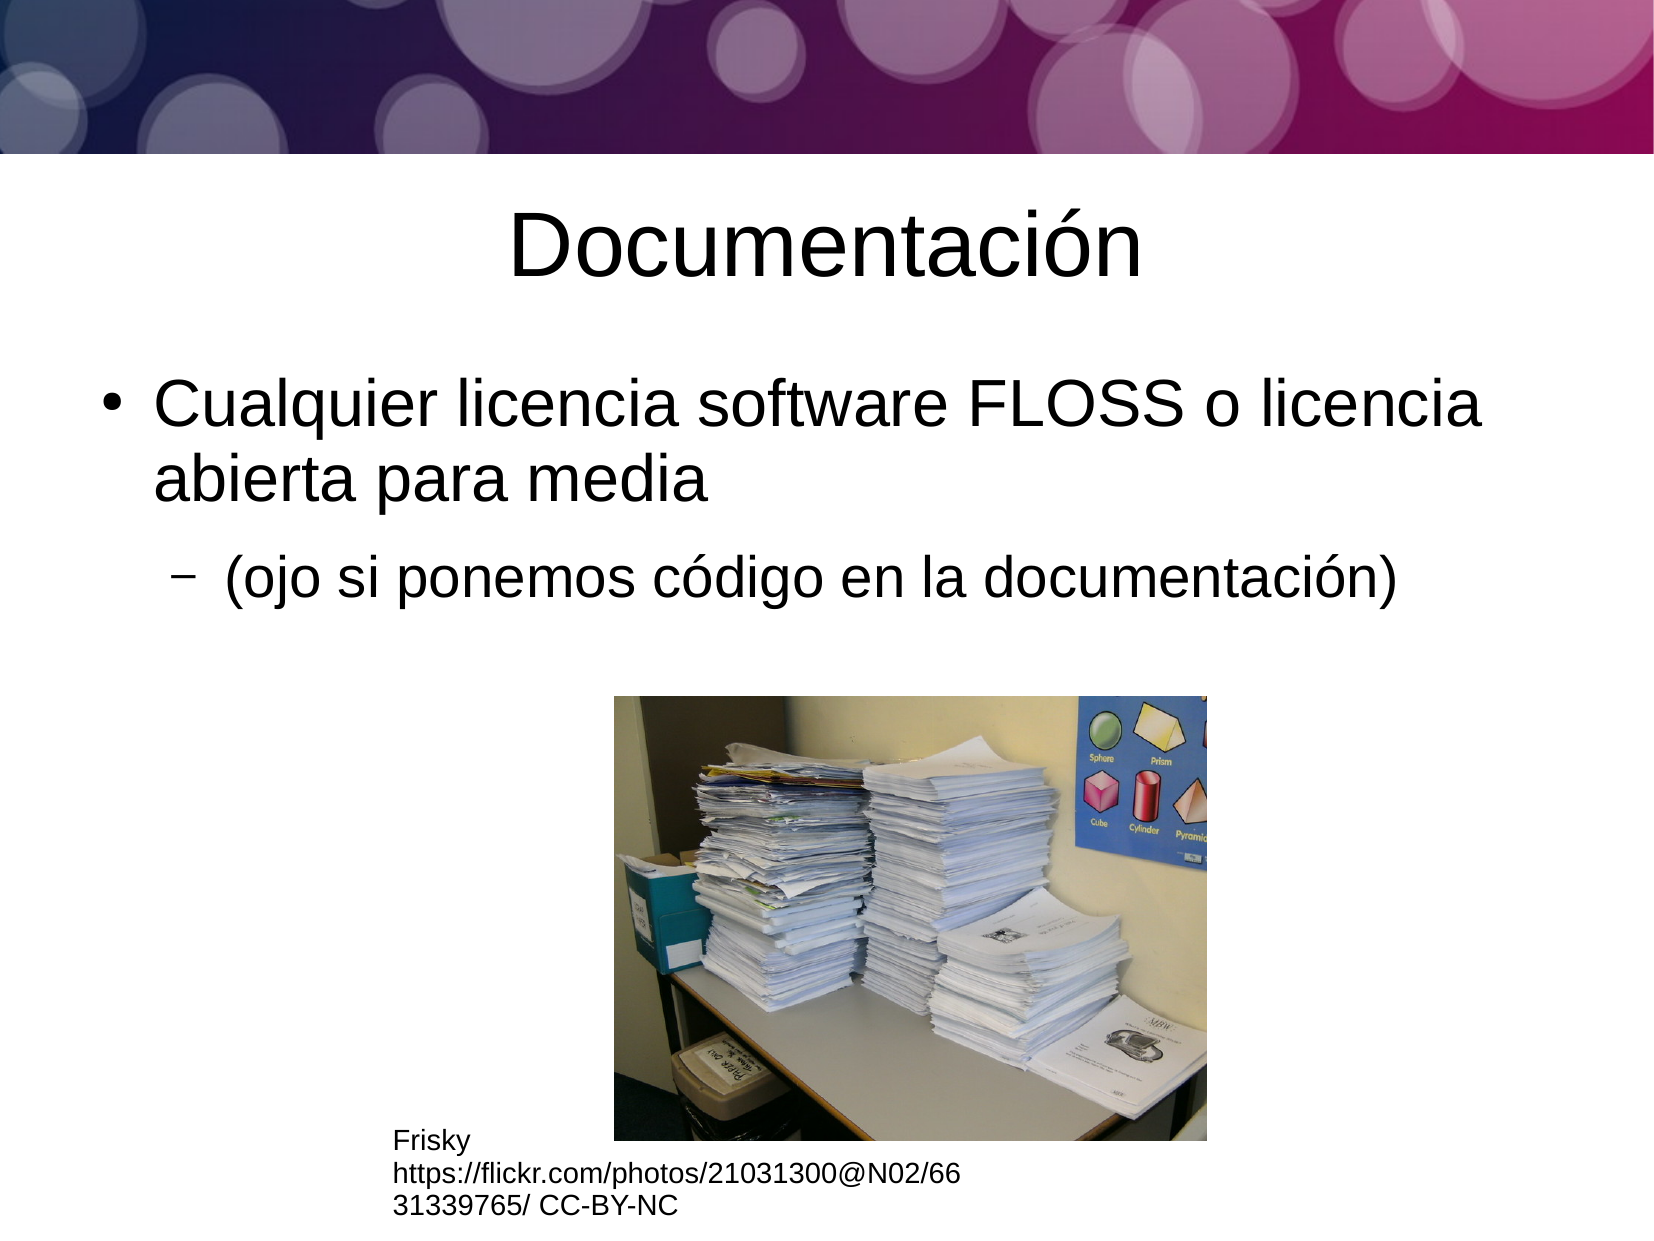

# Documentación
Cualquier licencia software FLOSS o licencia abierta para media
(ojo si ponemos código en la documentación)
Frisky https://flickr.com/photos/21031300@N02/6631339765/ CC-BY-NC